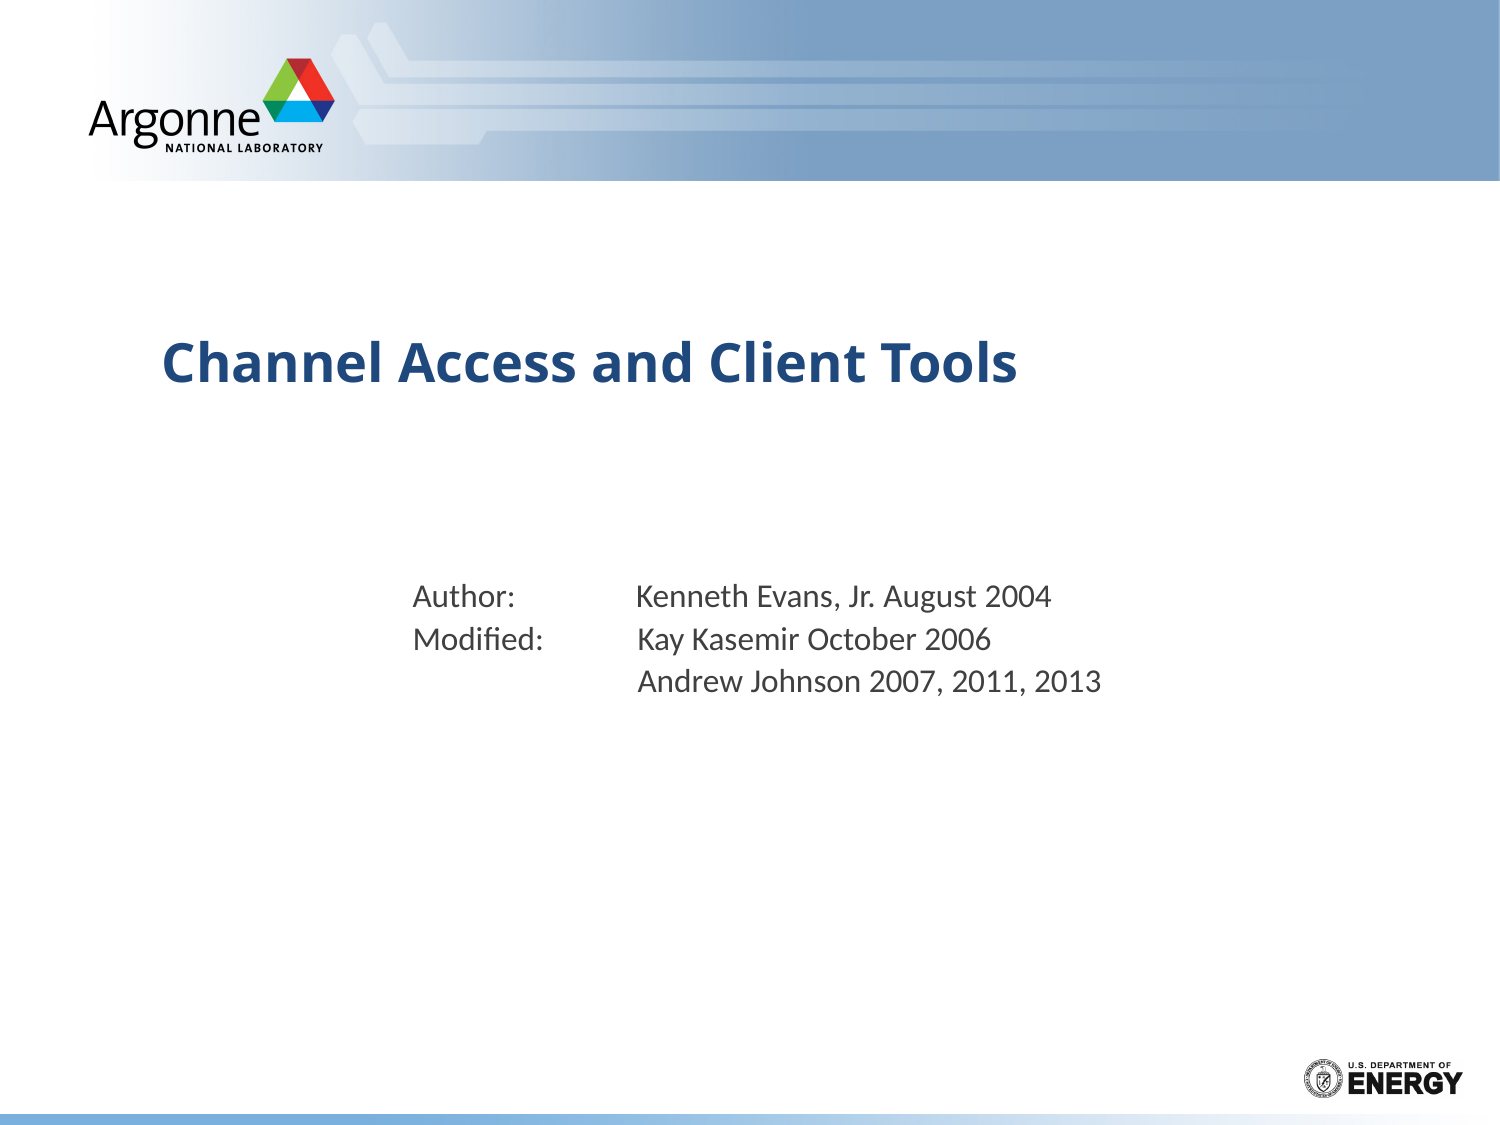

Author:		Kenneth Evans, Jr. August 2004
Modified:		Kay Kasemir October 2006
		Andrew Johnson 2007, 2011, 2013
# Channel Access and Client Tools